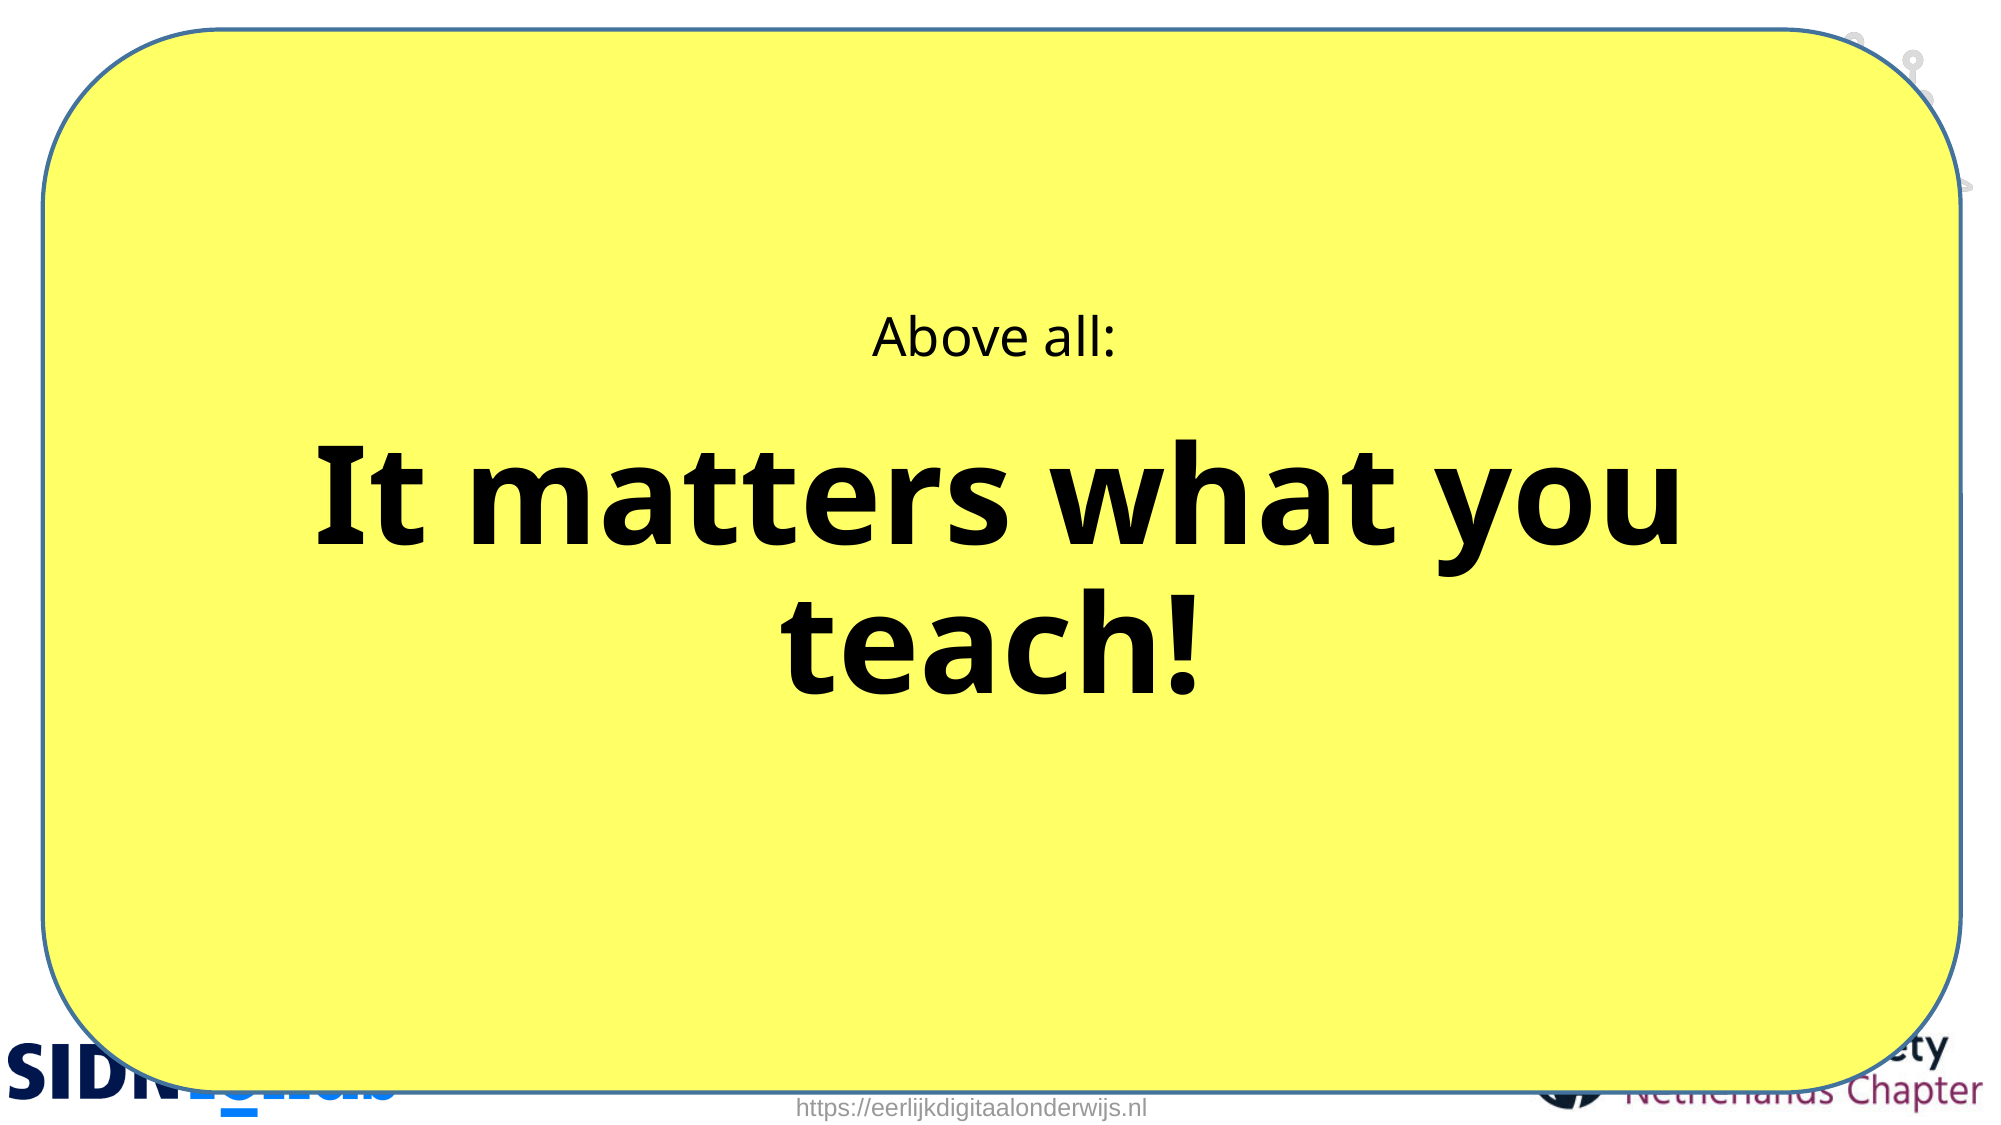

Above all:
It matters what you teach!
#